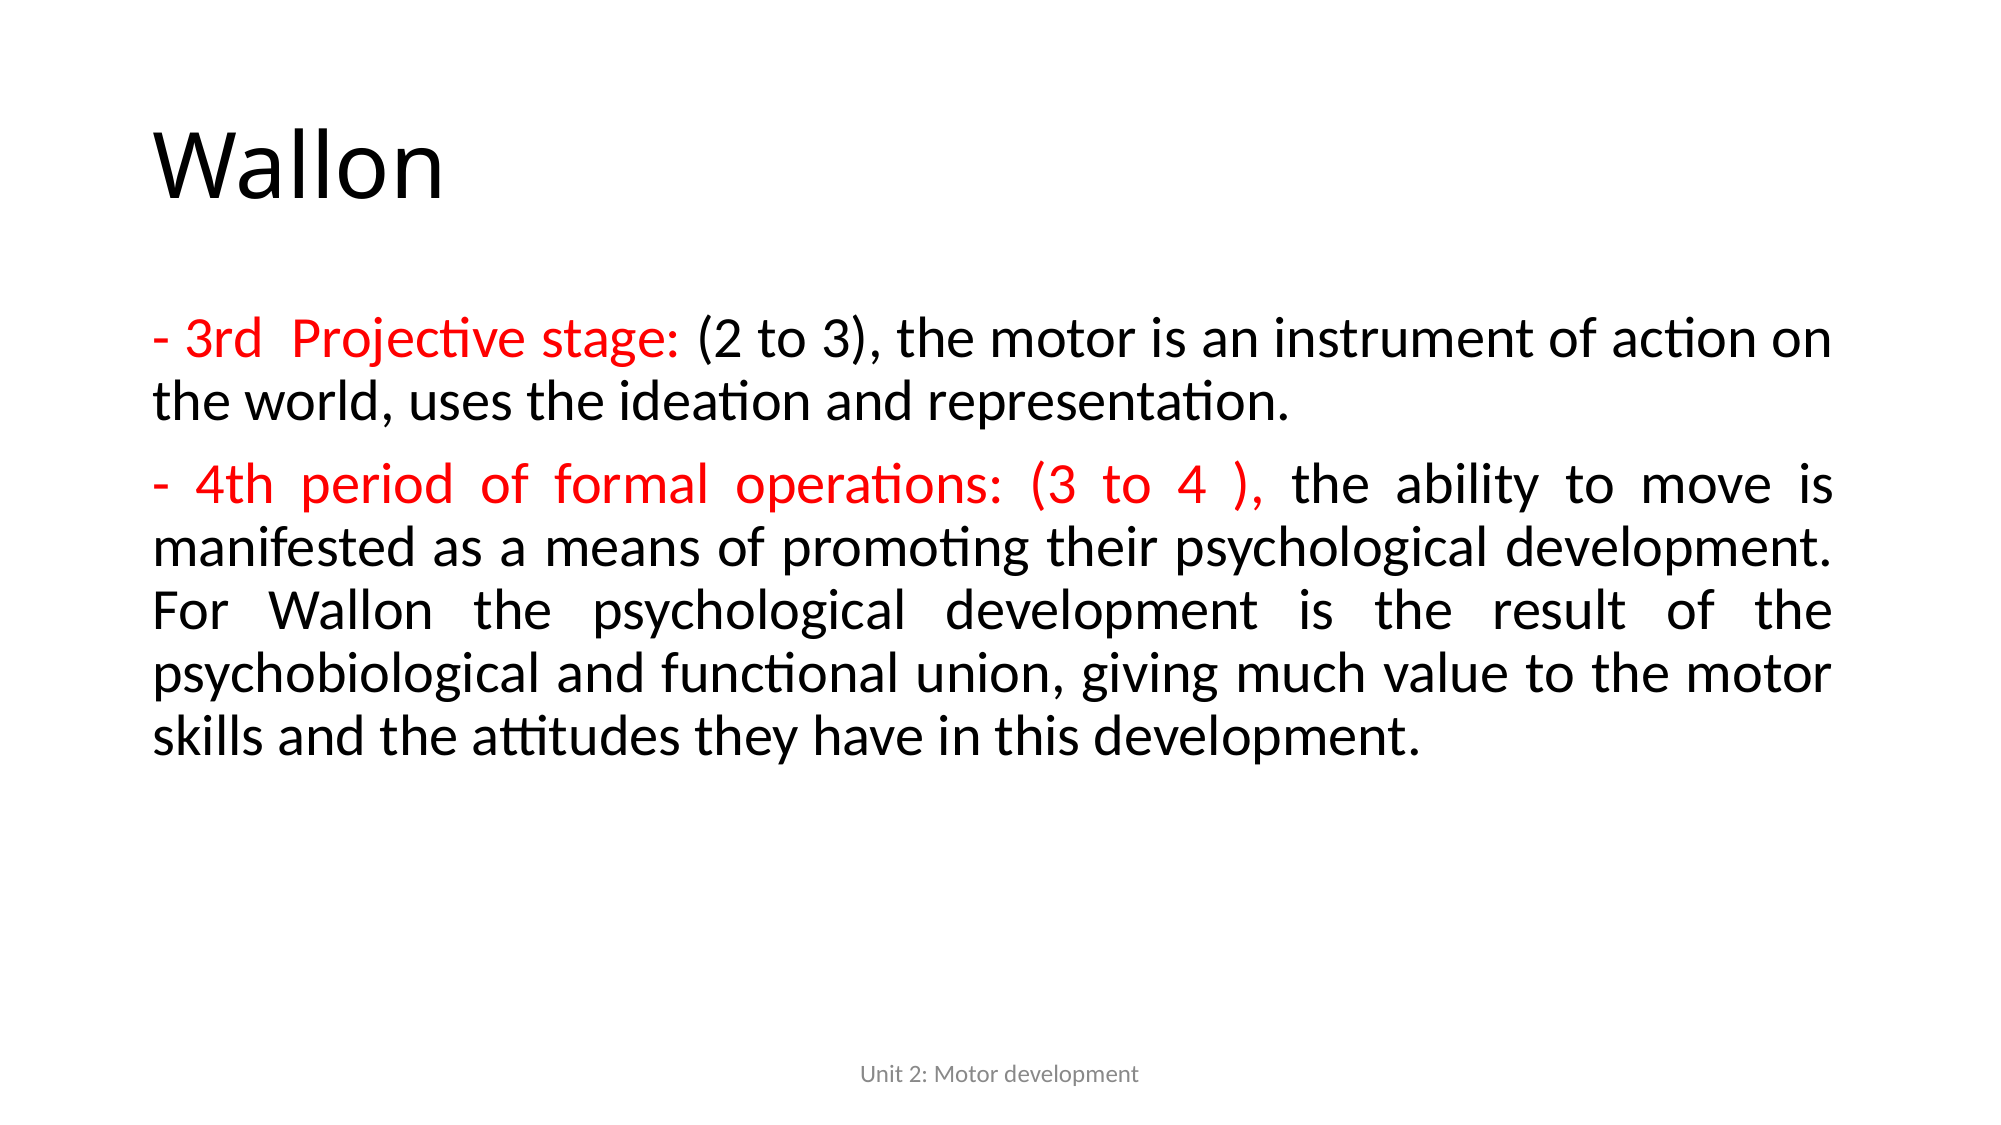

Wallon
- 3rd Projective stage: (2 to 3), the motor is an instrument of action on the world, uses the ideation and representation.
- 4th period of formal operations: (3 to 4 ), the ability to move is manifested as a means of promoting their psychological development. For Wallon the psychological development is the result of the psychobiological and functional union, giving much value to the motor skills and the attitudes they have in this development.
Unit 2: Motor development